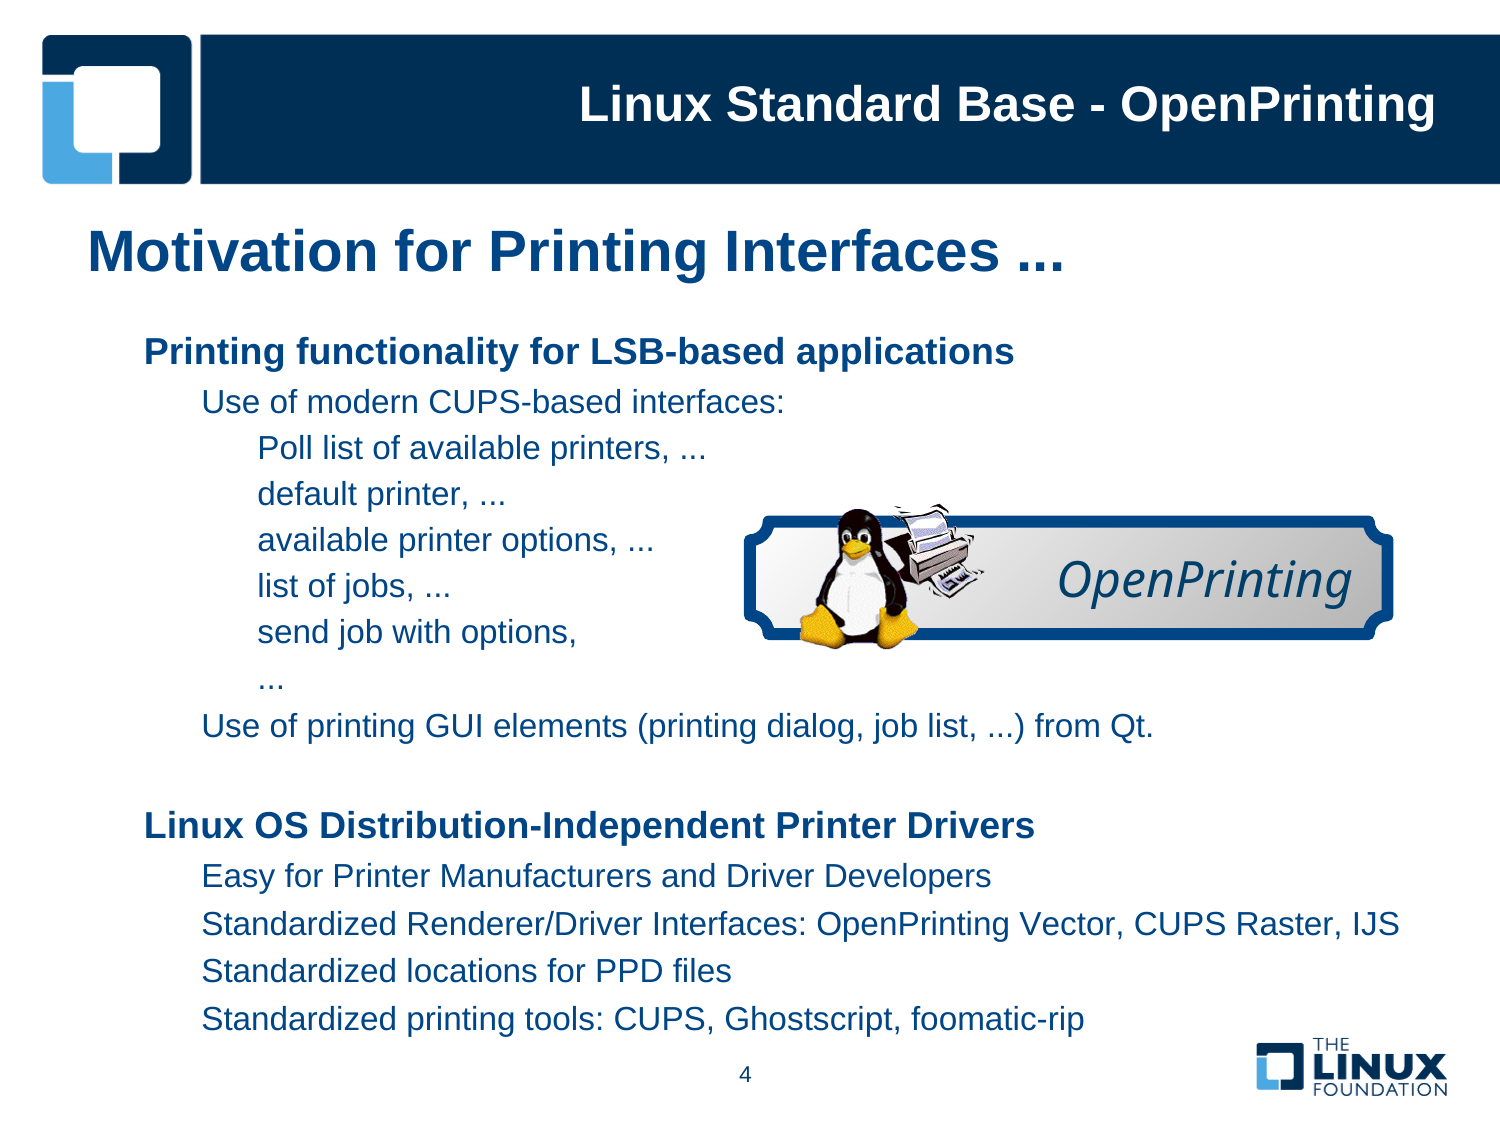

# Linux Standard Base - OpenPrinting
Motivation for Printing Interfaces ...
Printing functionality for LSB-based applications
Use of modern CUPS-based interfaces:
Poll list of available printers, ...
default printer, ...
available printer options, ...
list of jobs, ...
send job with options,
...
Use of printing GUI elements (printing dialog, job list, ...) from Qt.
Linux OS Distribution-Independent Printer Drivers
Easy for Printer Manufacturers and Driver Developers
Standardized Renderer/Driver Interfaces: OpenPrinting Vector, CUPS Raster, IJS
Standardized locations for PPD files
Standardized printing tools: CUPS, Ghostscript, foomatic-rip
OpenPrinting
4